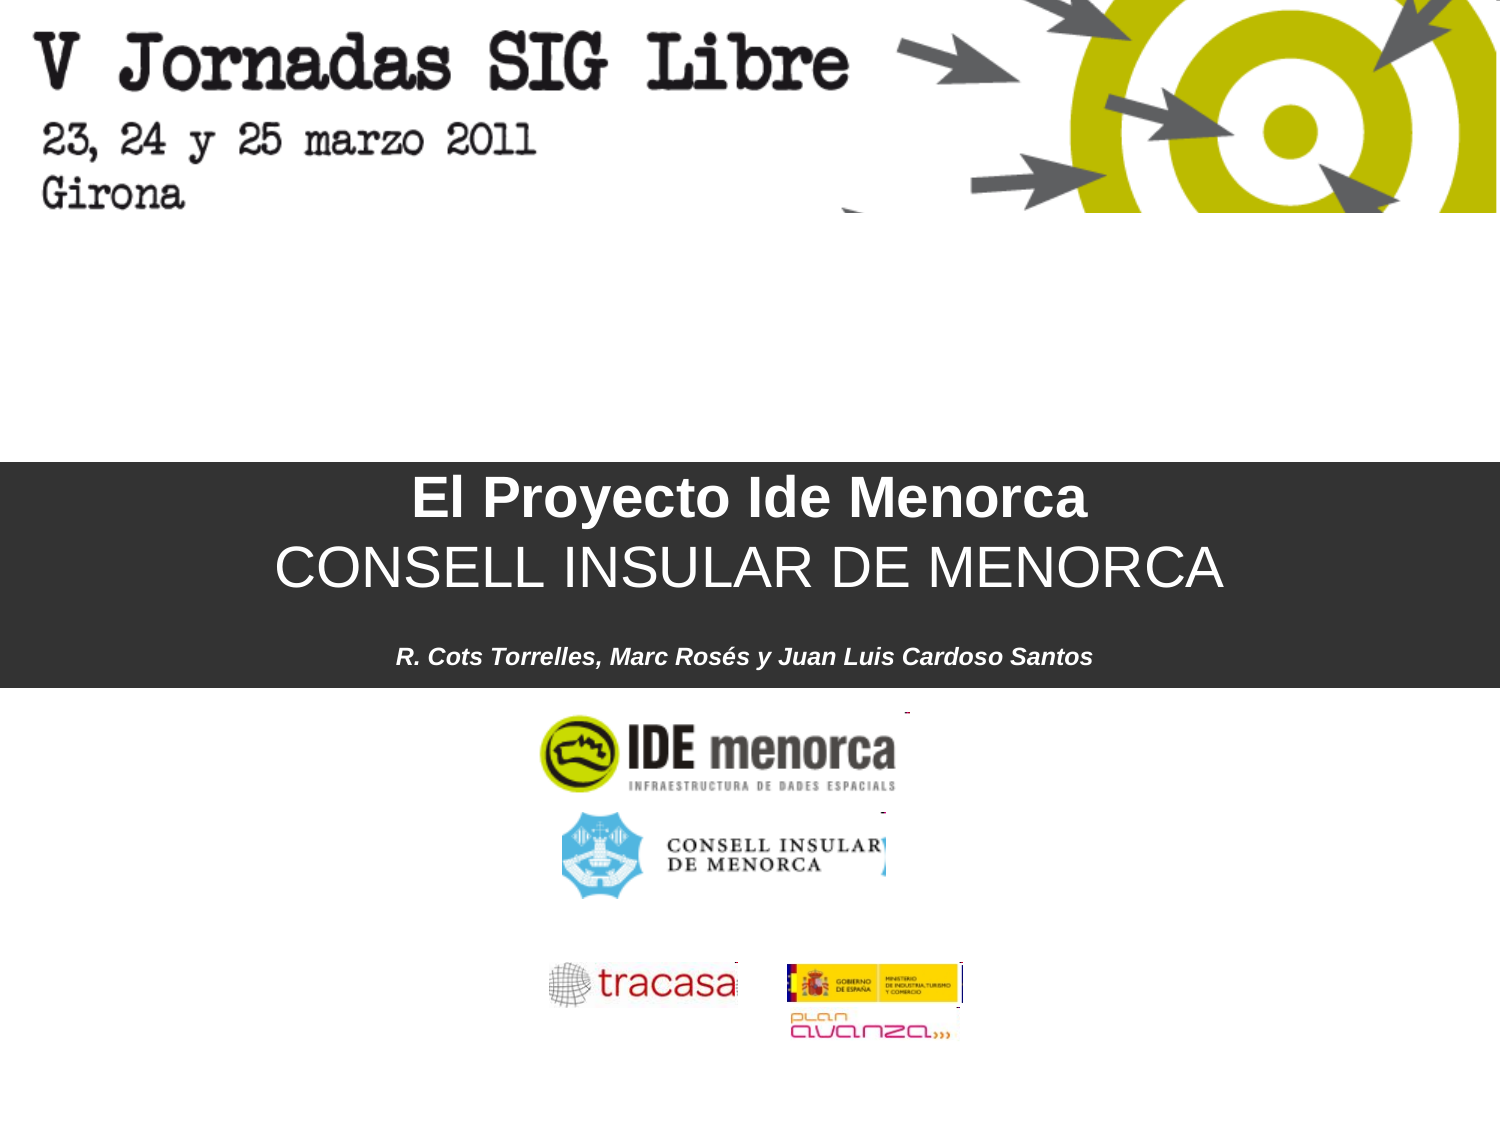

# El Proyecto Ide Menorca CONSELL INSULAR DE MENORCA
R. Cots Torrelles, Marc Rosés y Juan Luis Cardoso Santos